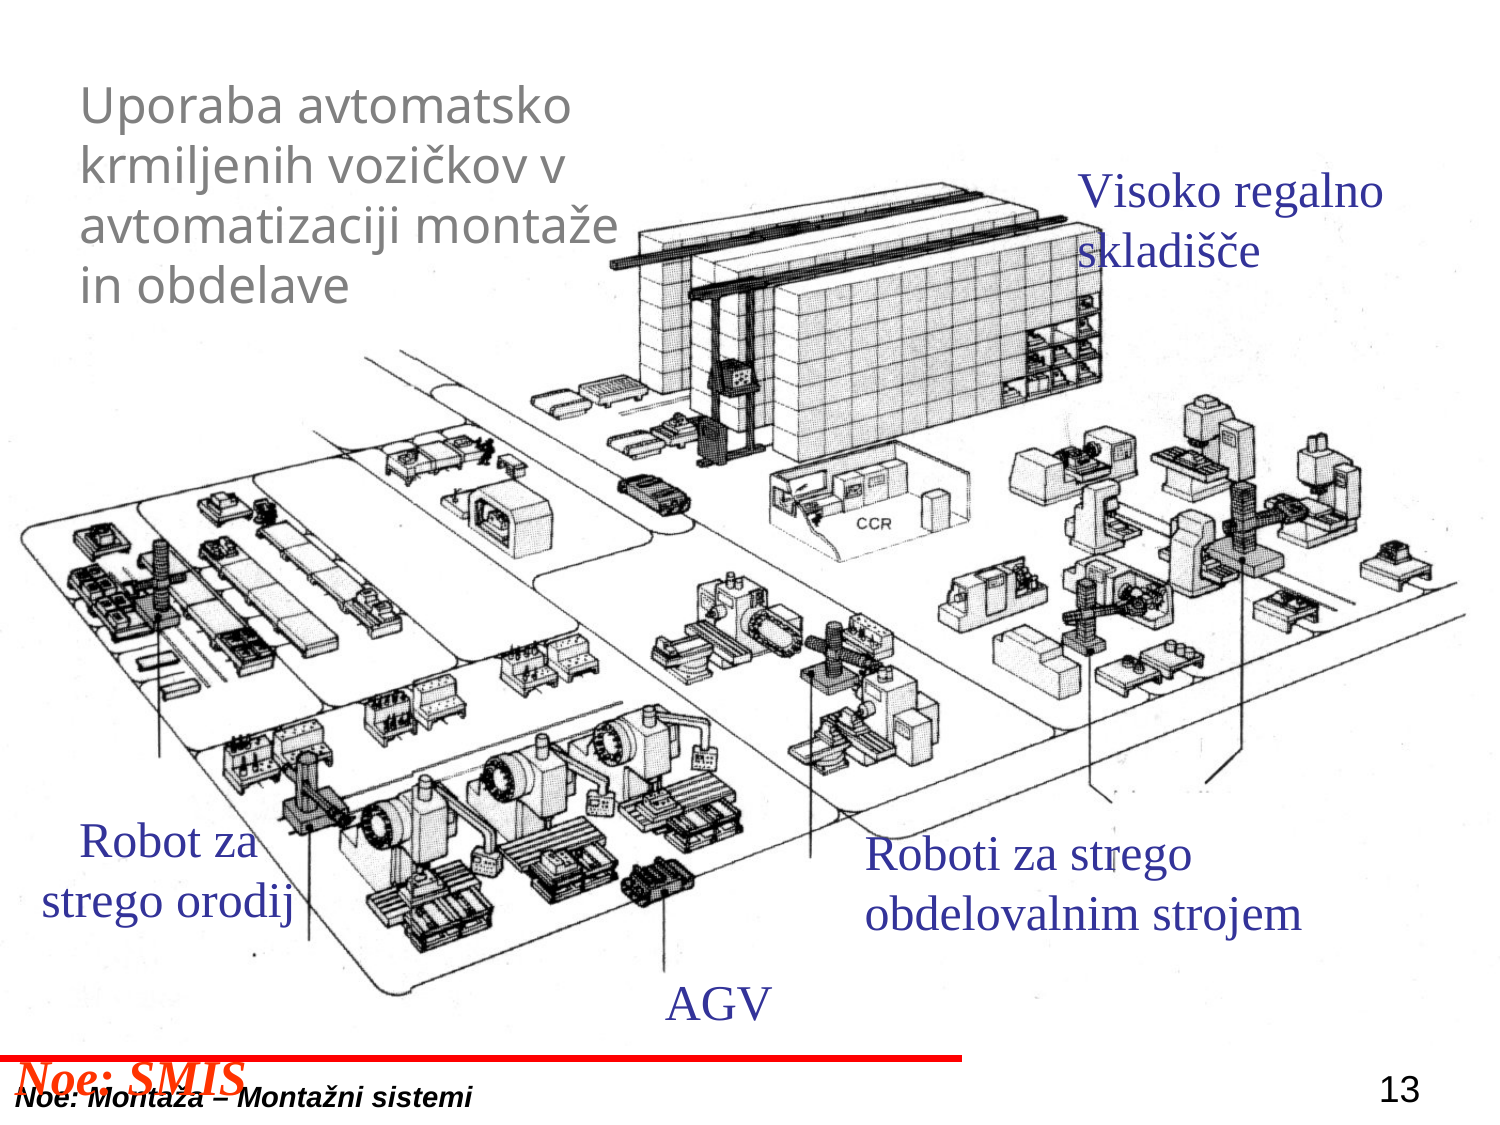

Uporaba avtomatsko krmiljenih vozičkov v avtomatizaciji montaže in obdelave
Visoko regalno skladišče
Robot za strego orodij
Roboti za strego obdelovalnim strojem
AGV
Noe: SMIS
13